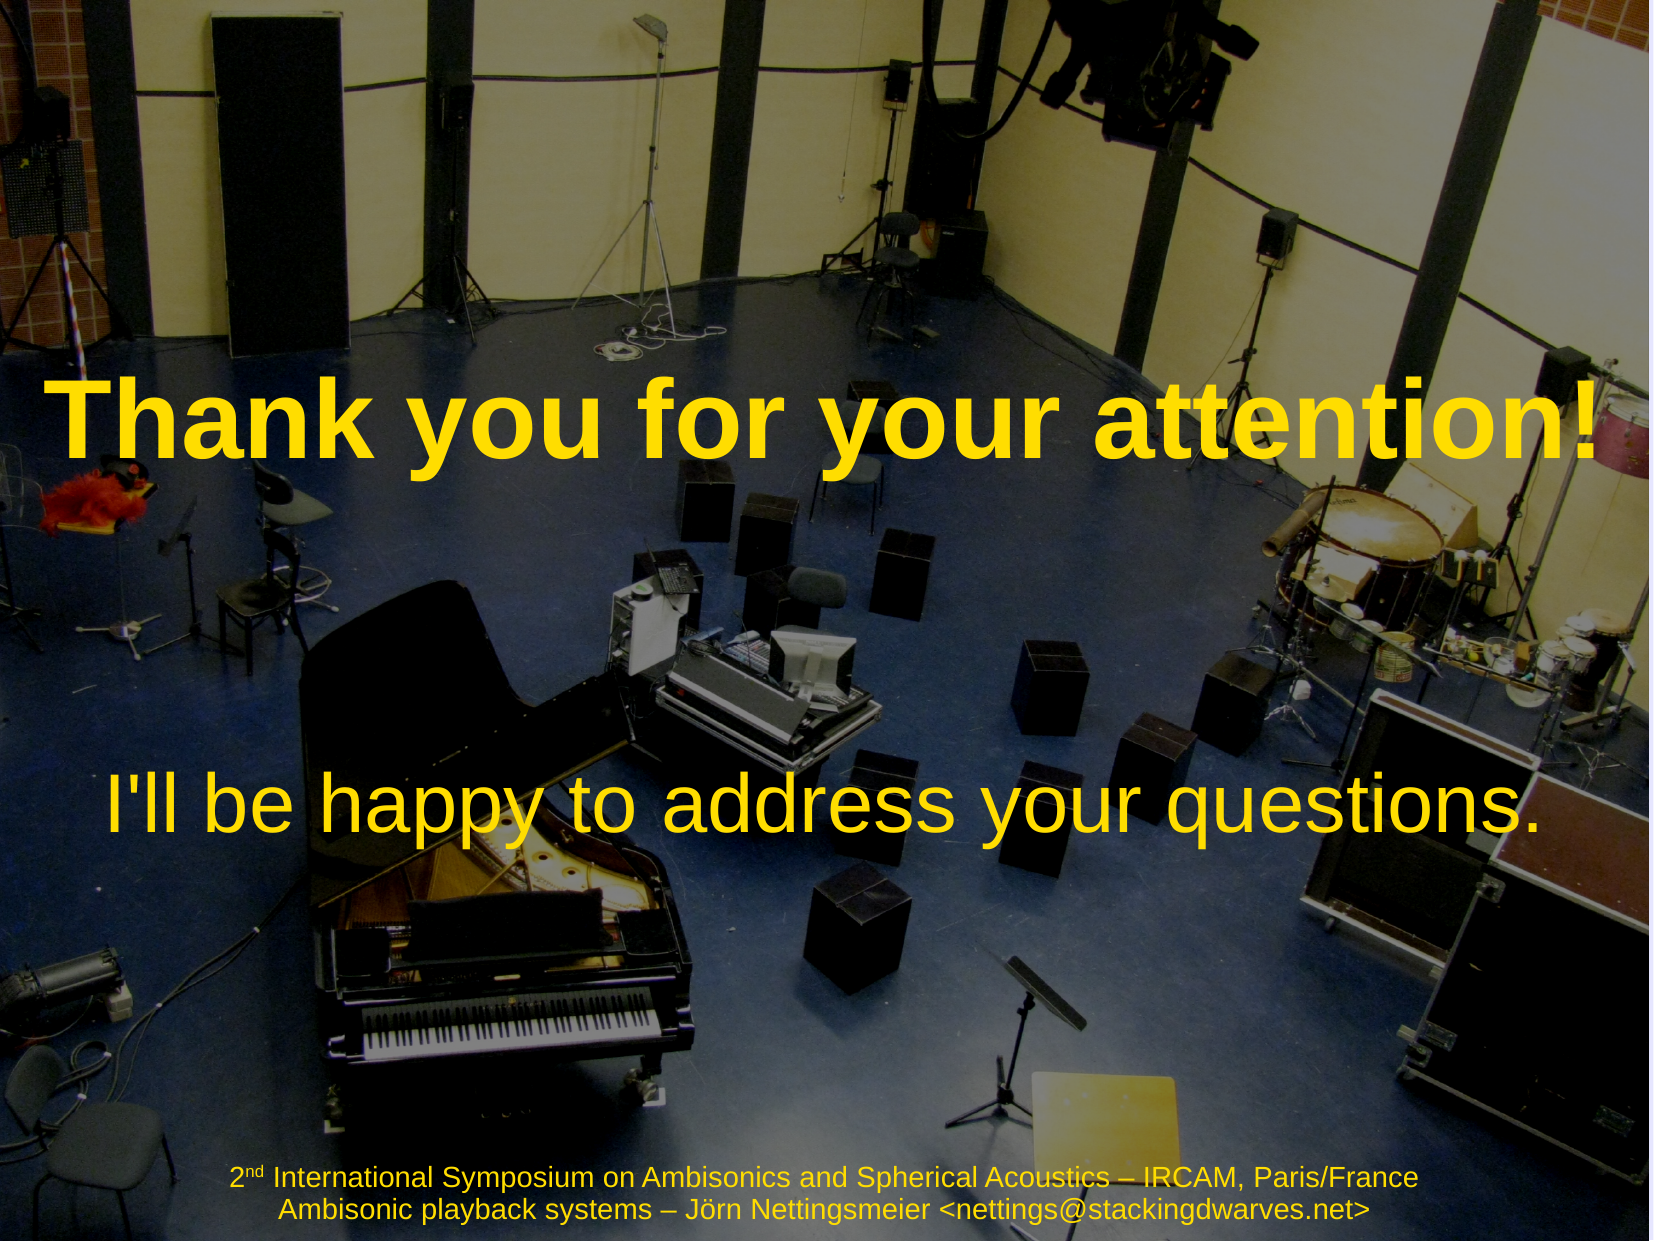

# Thank you for your attention!
I'll be happy to address your questions.
2nd International Symposium on Ambisonics and Spherical Acoustics – IRCAM, Paris/France
Ambisonic playback systems – Jörn Nettingsmeier <nettings@stackingdwarves.net>